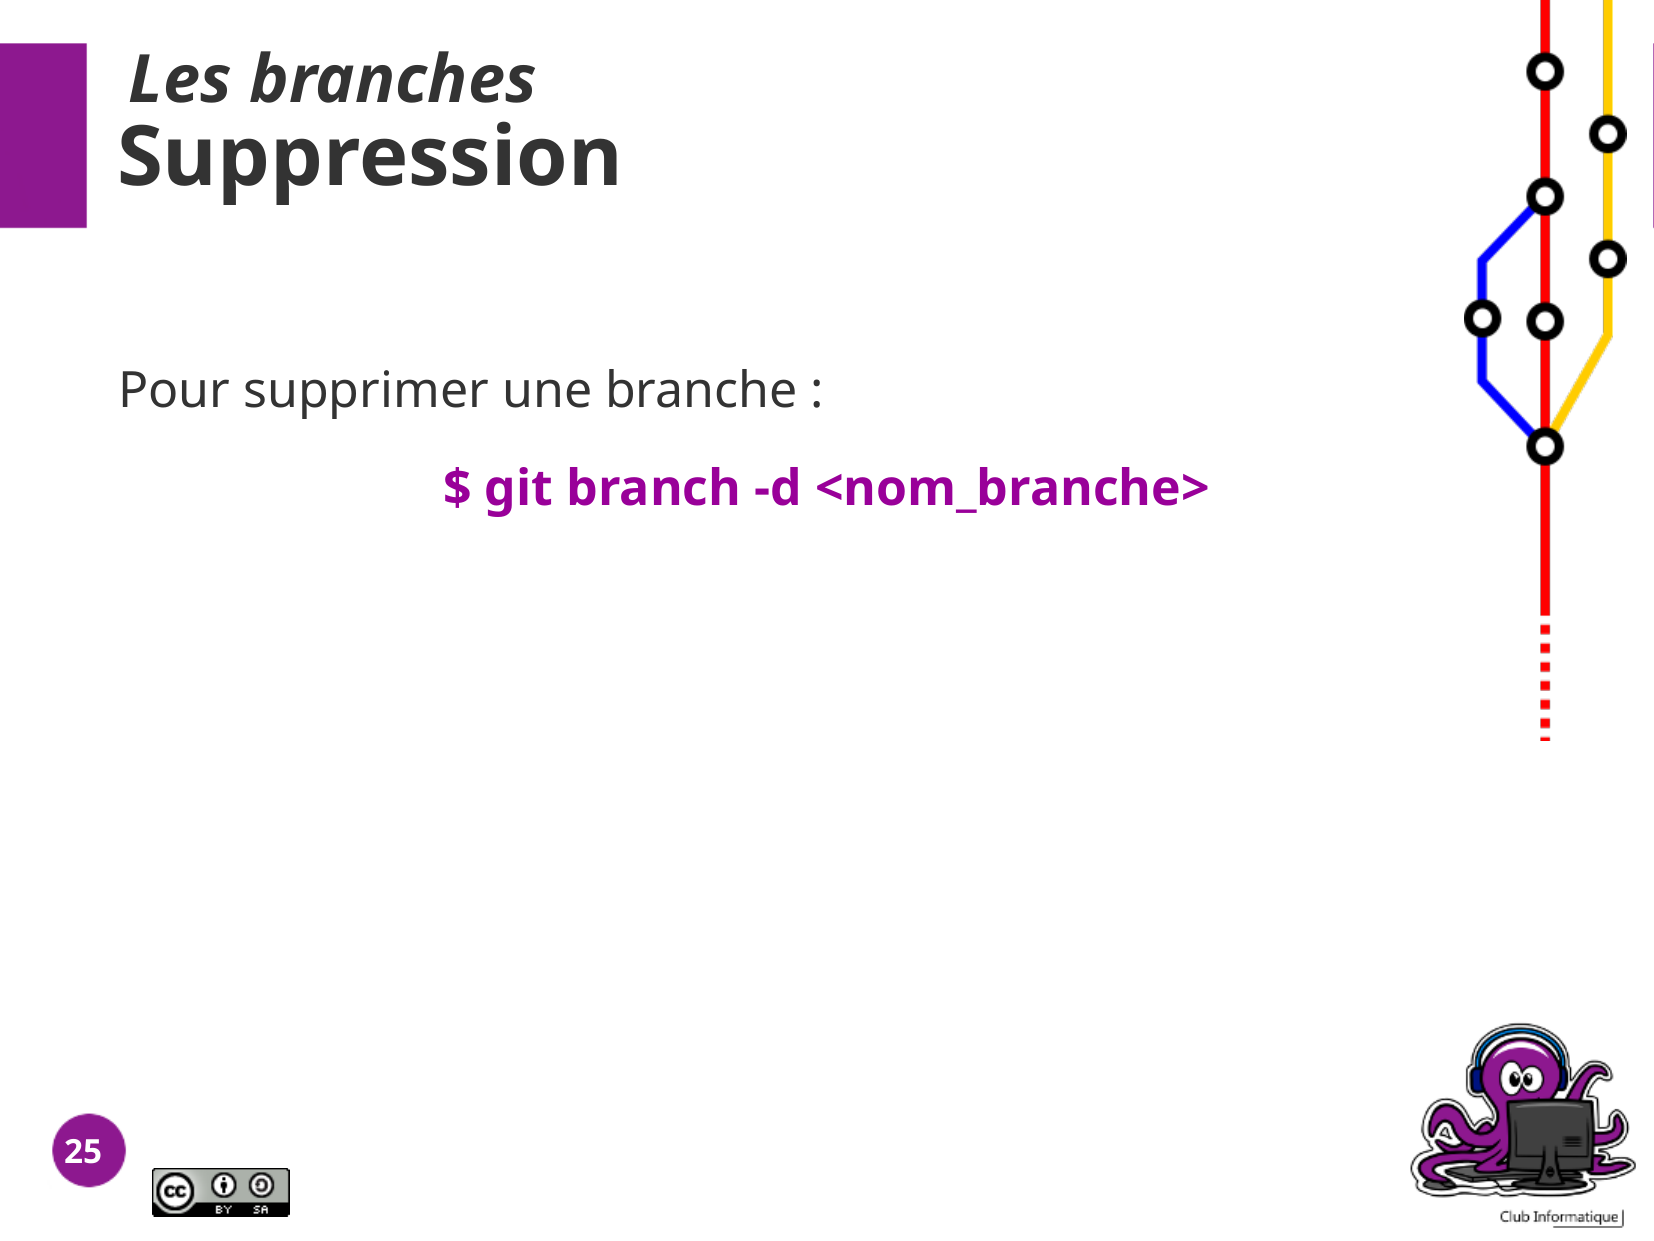

Les branches
Suppression
# Pour supprimer une branche :
$ git branch -d <nom_branche>
25